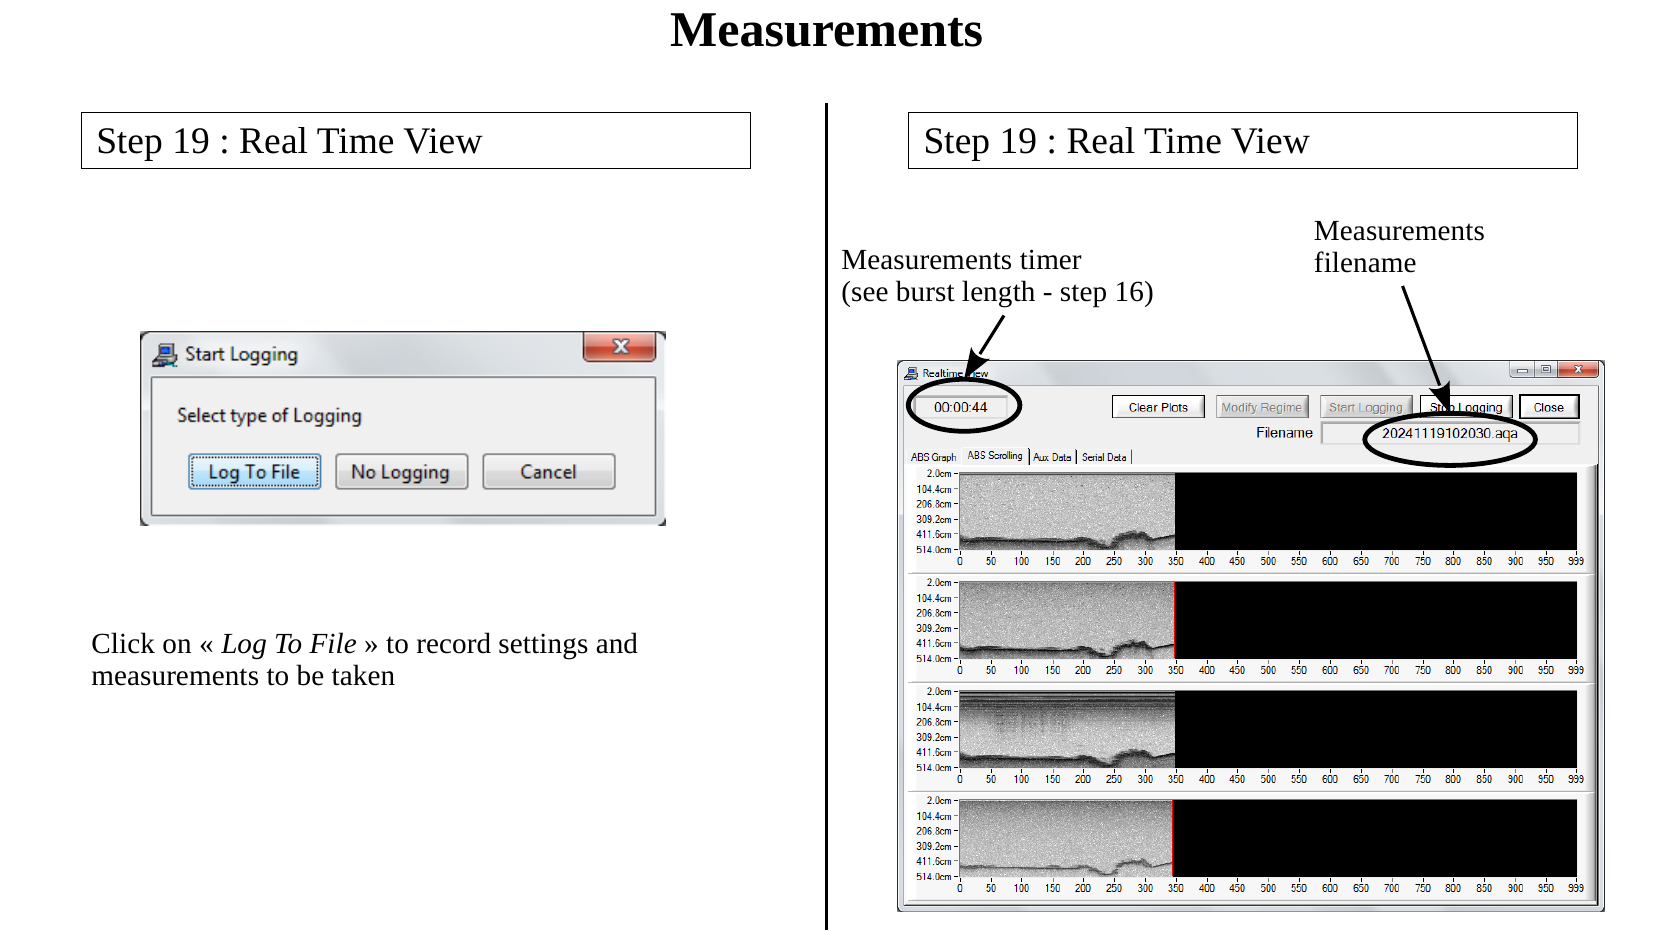

Measurements
Step 19 : Real Time View
Step 19 : Real Time View
Measurementsfilename
Measurements timer
(see burst length - step 16)
Click on « Log To File » to record settings and measurements to be taken